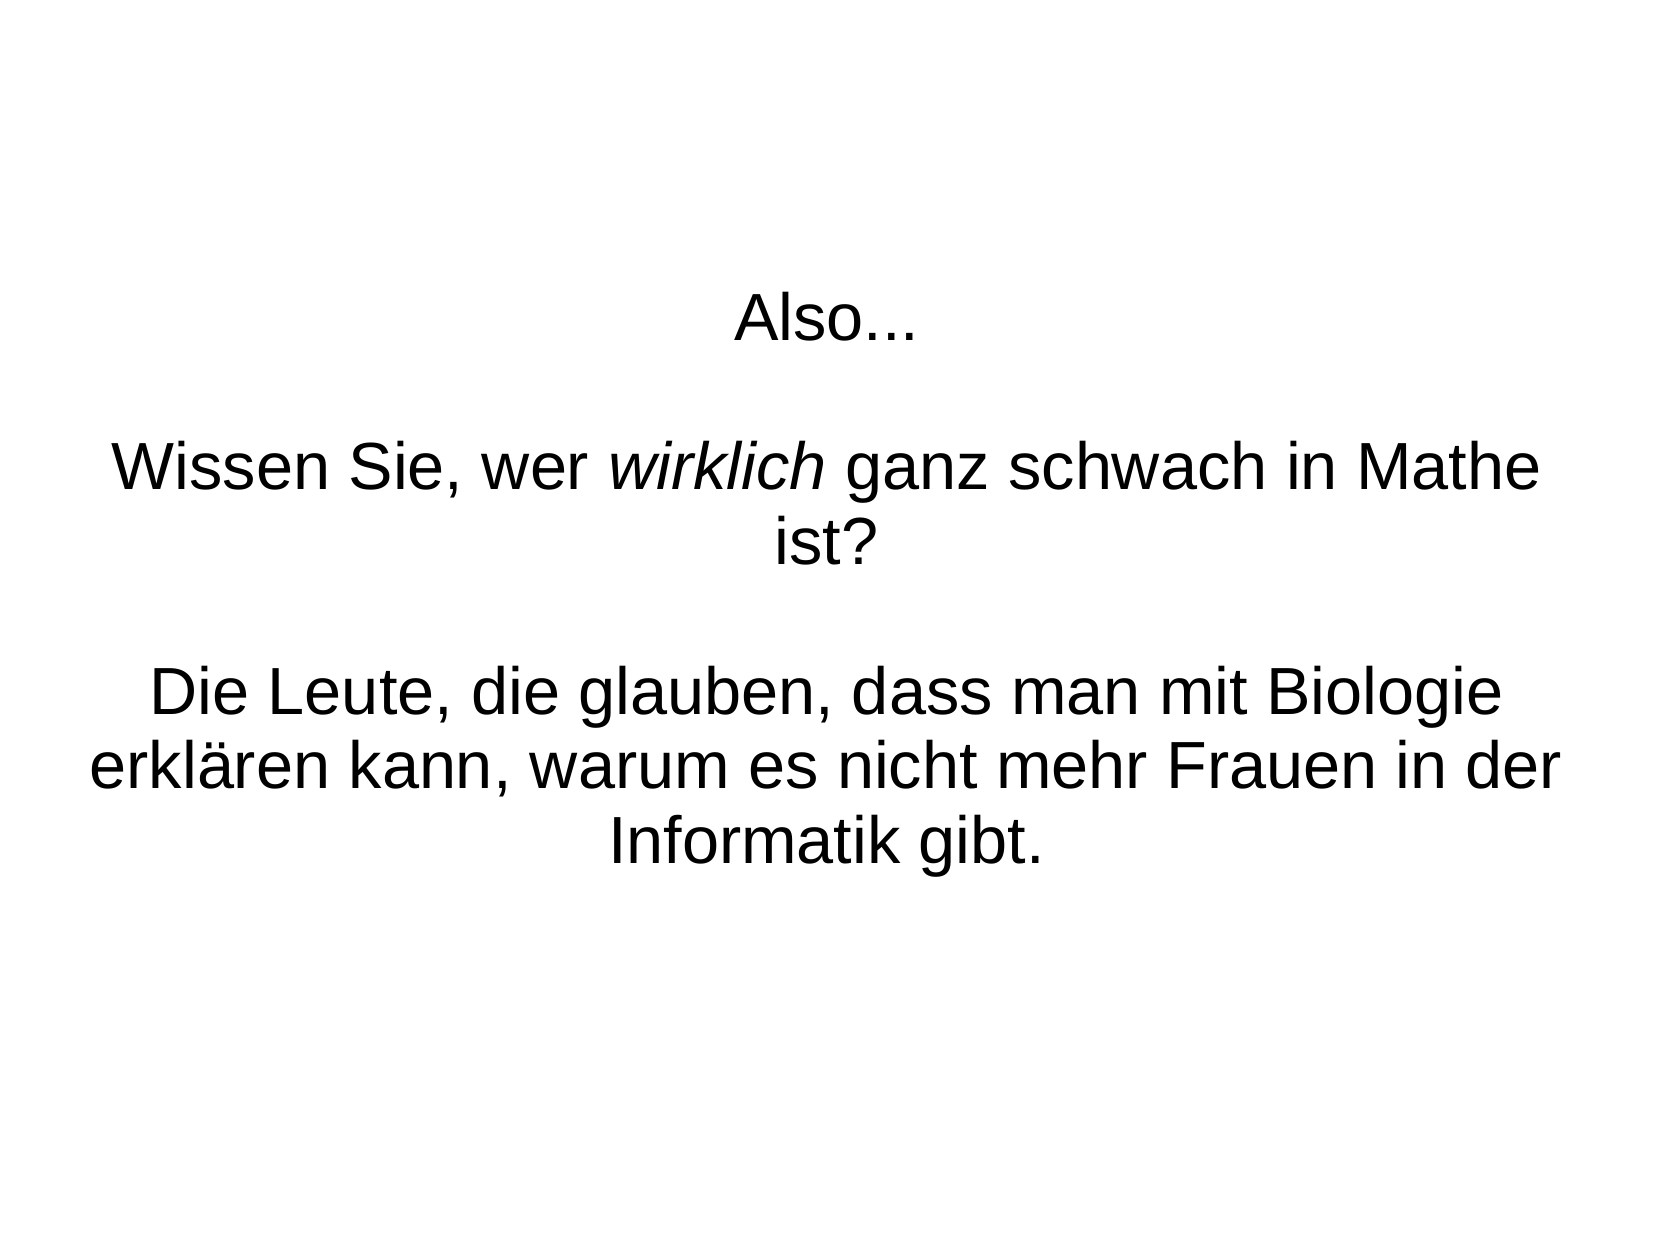

# Also...
Wissen Sie, wer wirklich ganz schwach in Mathe ist?
Die Leute, die glauben, dass man mit Biologie erklären kann, warum es nicht mehr Frauen in der Informatik gibt.